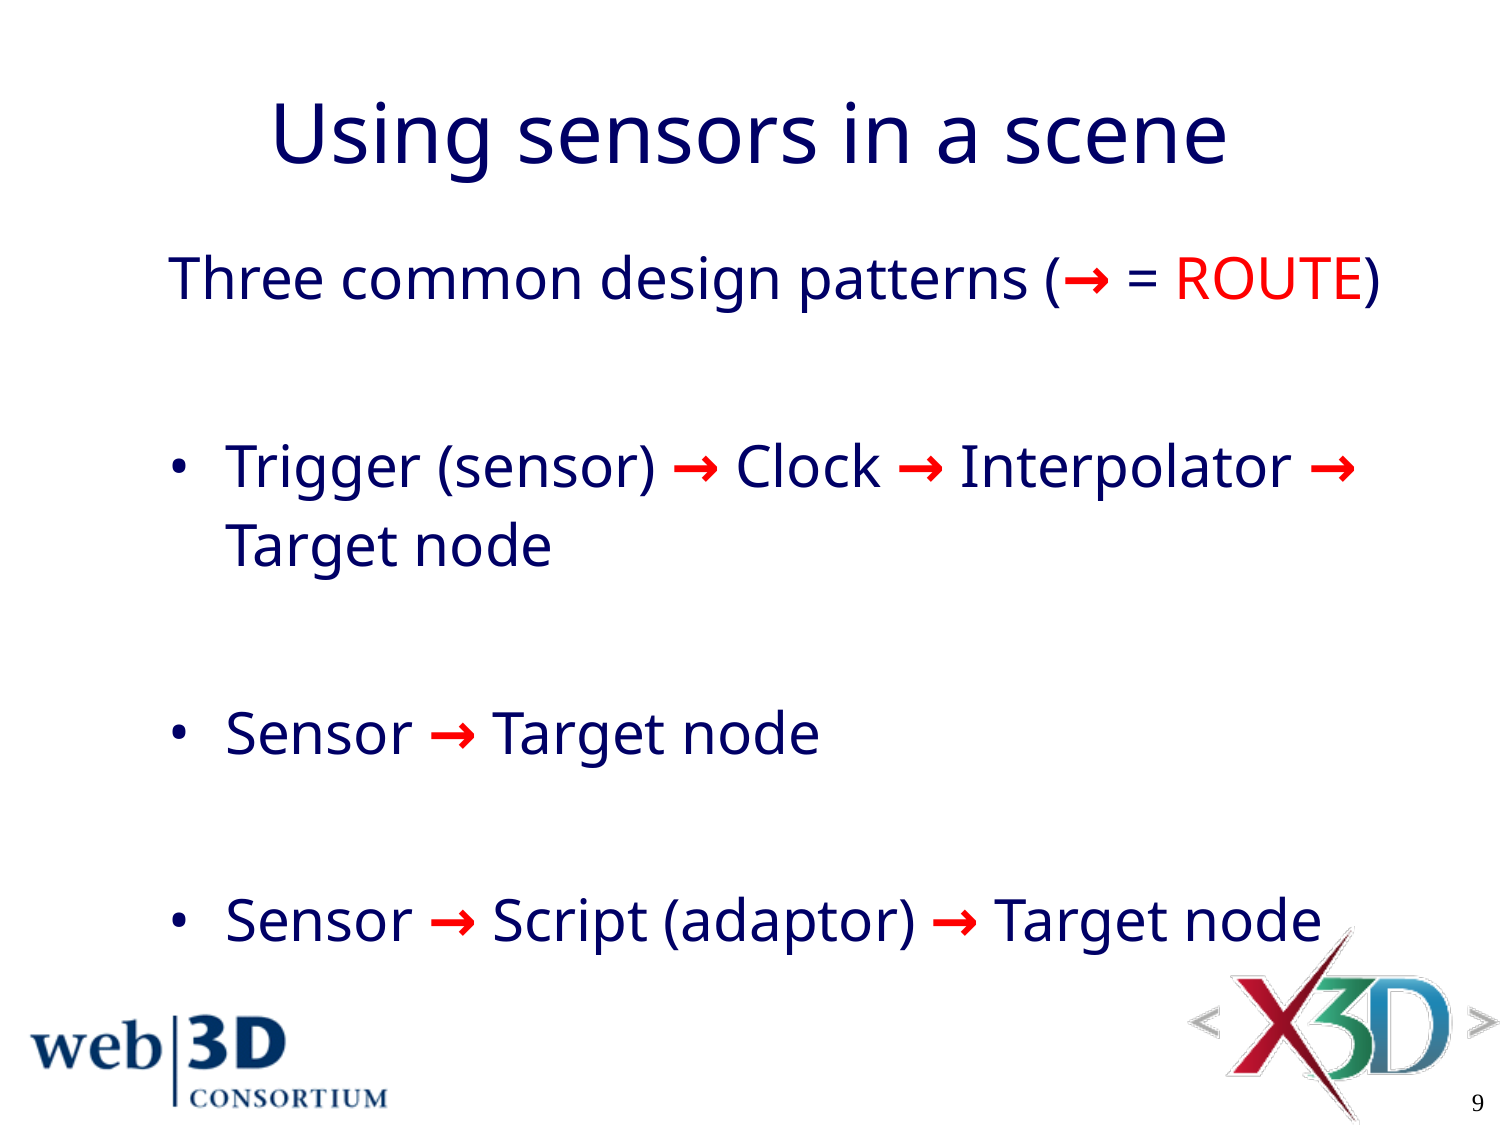

# Using sensors in a scene
Three common design patterns (→ = ROUTE)
Trigger (sensor) → Clock → Interpolator → Target node
Sensor → Target node
Sensor → Script (adaptor) → Target node